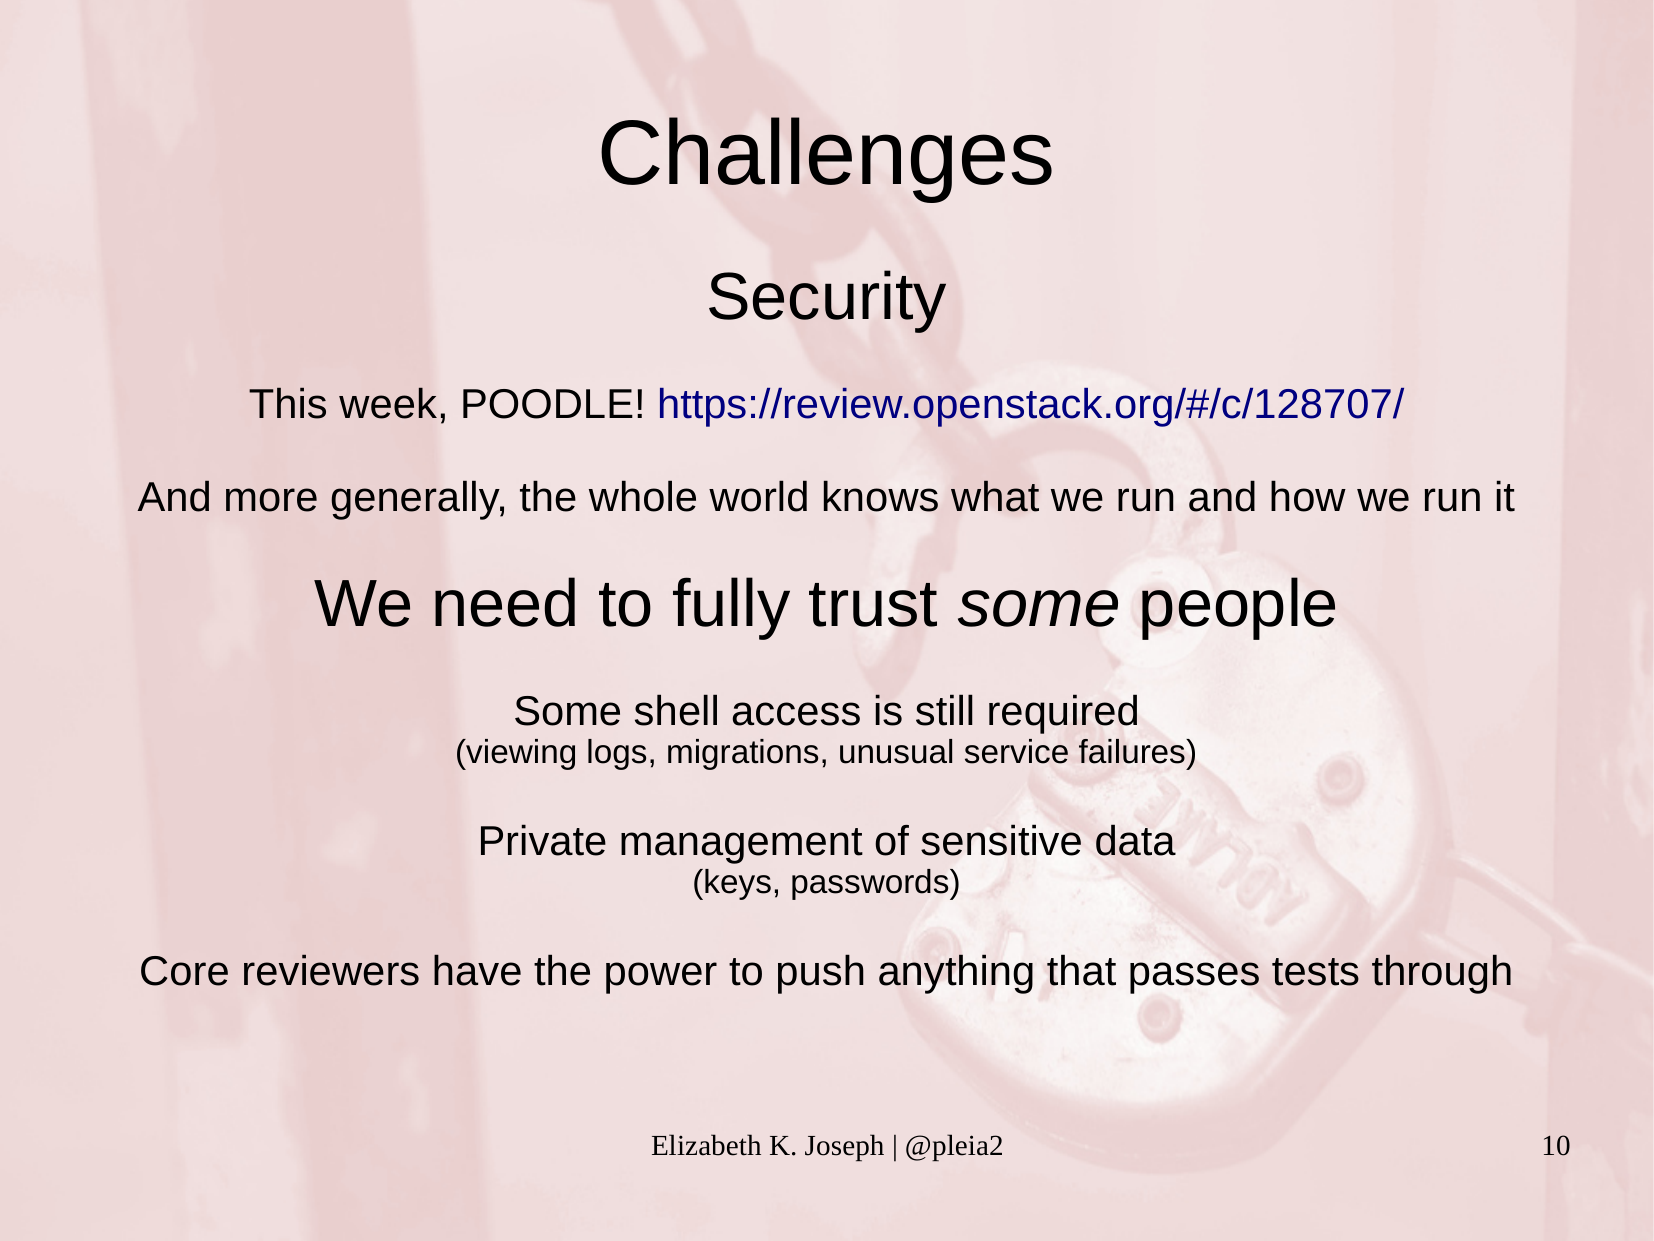

# Challenges
Security
This week, POODLE! https://review.openstack.org/#/c/128707/
And more generally, the whole world knows what we run and how we run it
We need to fully trust some people
Some shell access is still required
(viewing logs, migrations, unusual service failures)
Private management of sensitive data
(keys, passwords)
Core reviewers have the power to push anything that passes tests through
Elizabeth K. Joseph | @pleia2
10